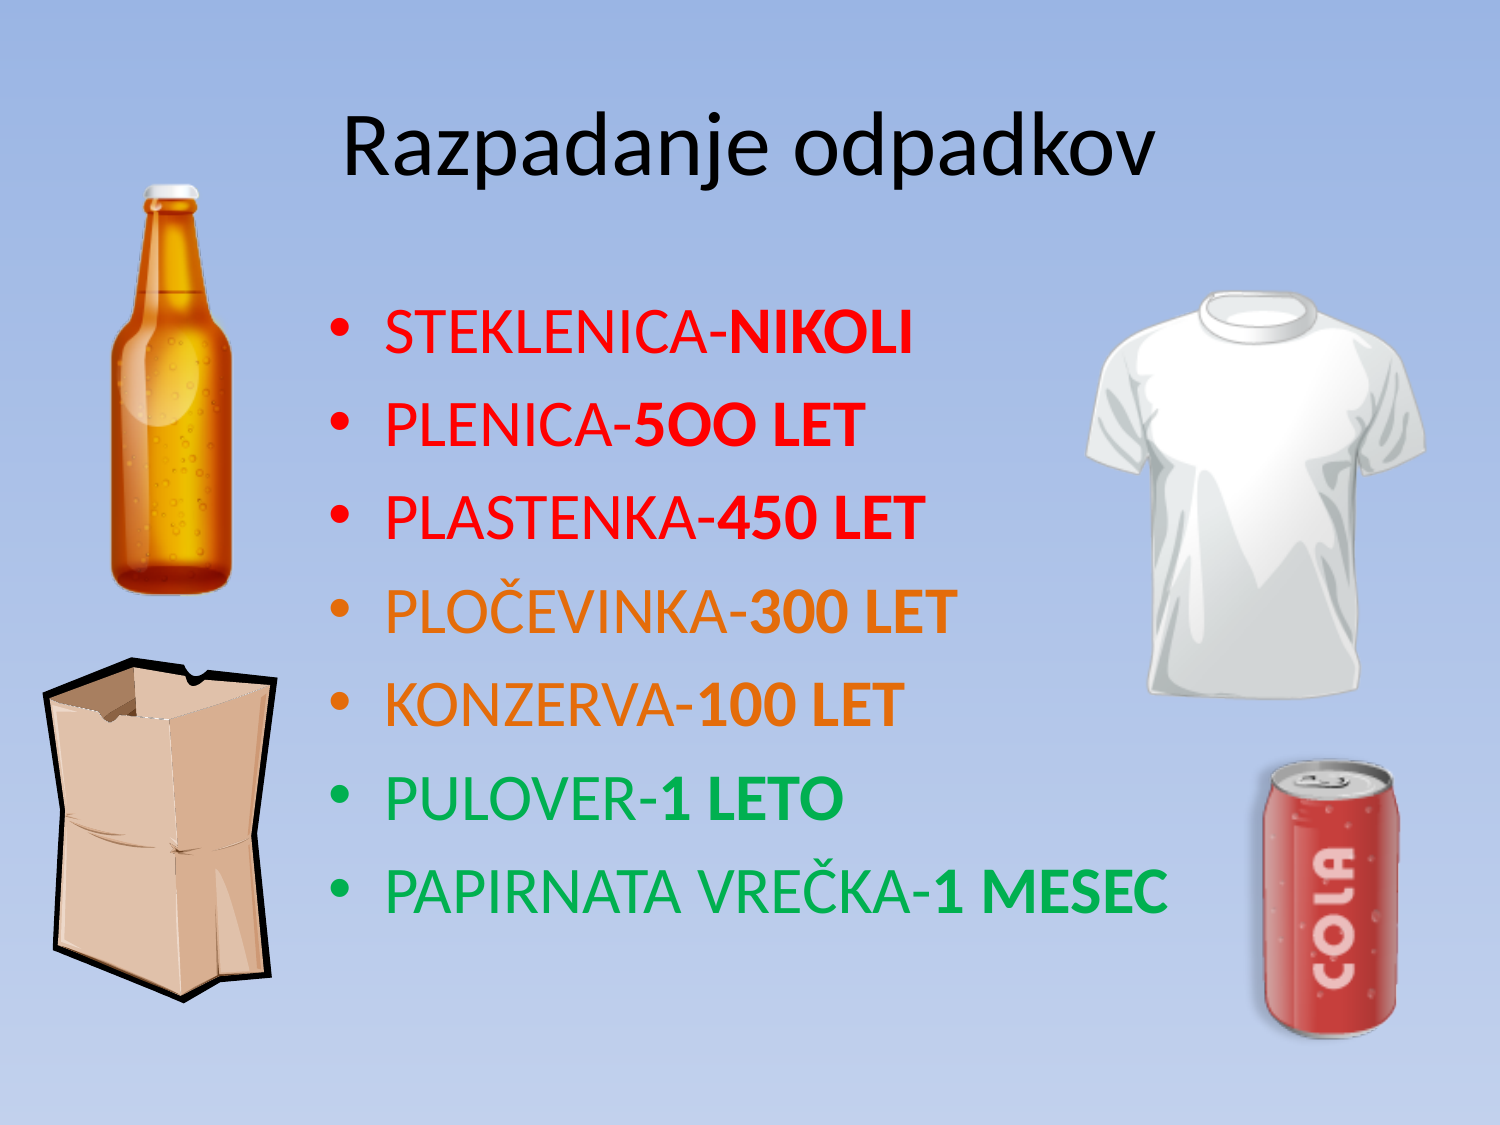

# Razpadanje odpadkov
STEKLENICA-NIKOLI
PLENICA-5OO LET
PLASTENKA-450 LET
PLOČEVINKA-300 LET
KONZERVA-100 LET
PULOVER-1 LETO
PAPIRNATA VREČKA-1 MESEC